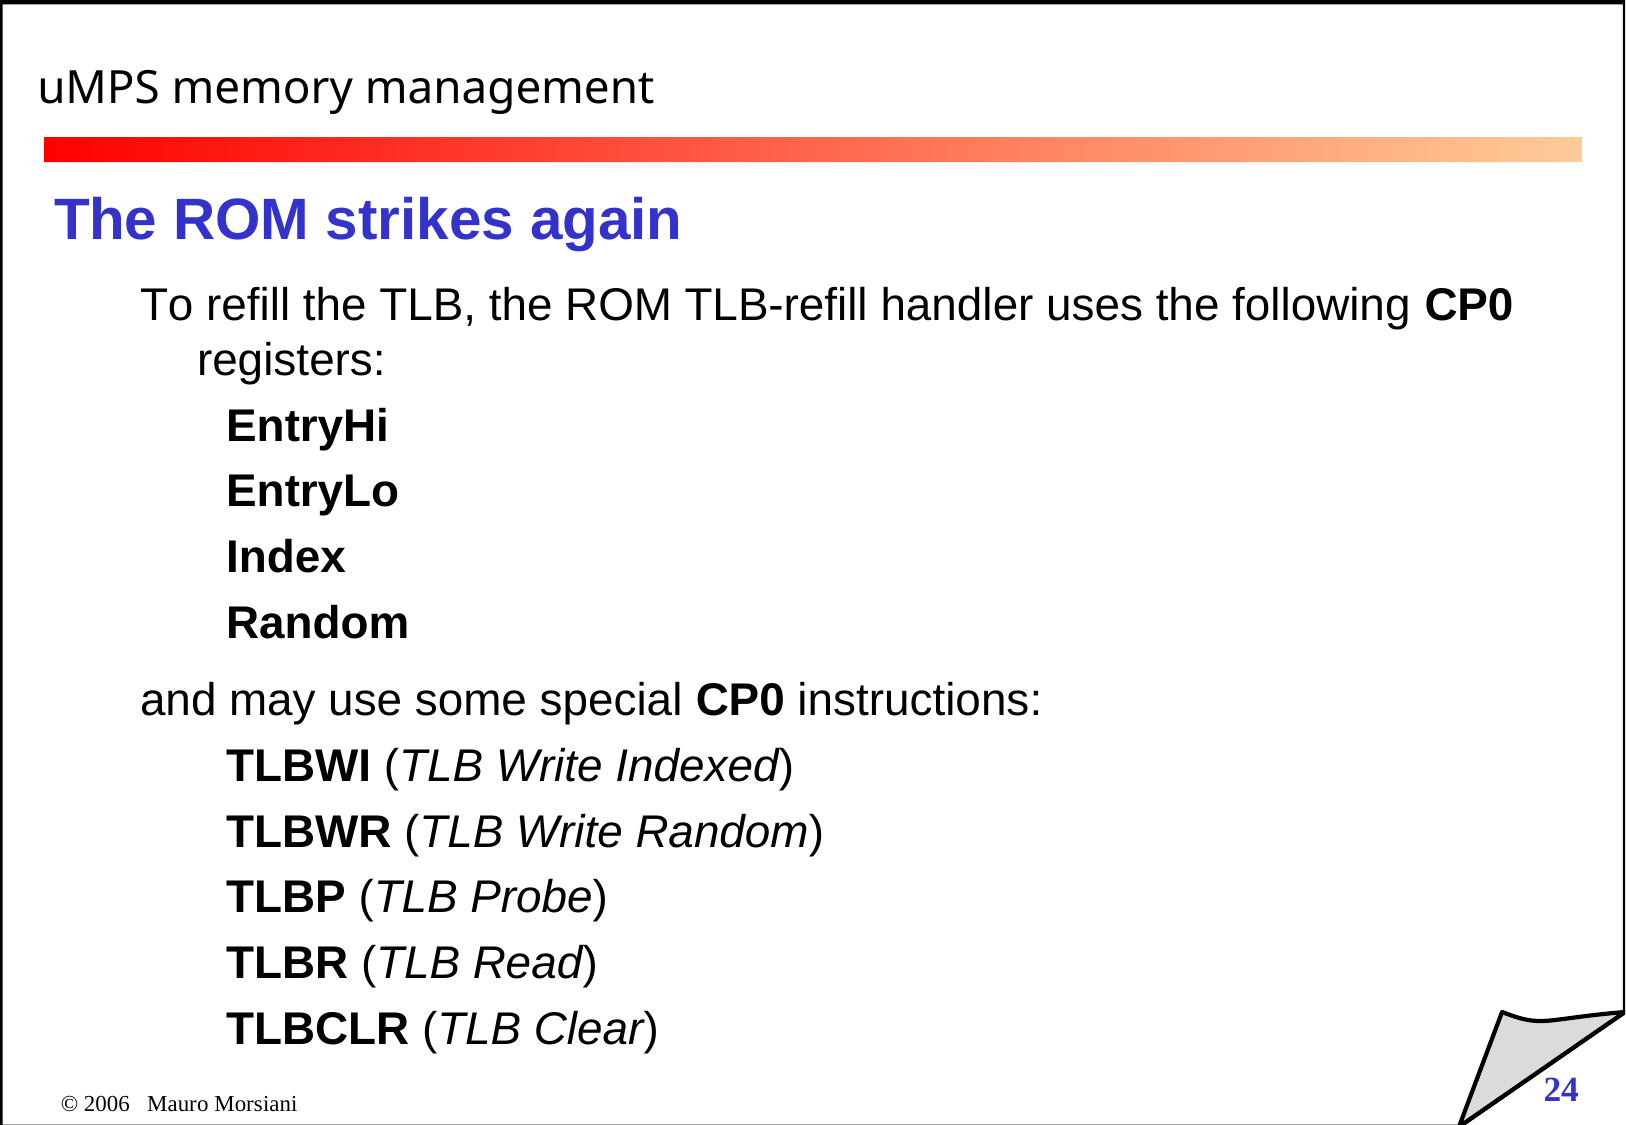

# uMPS memory management
The ROM strikes again
To refill the TLB, the ROM TLB-refill handler uses the following CP0 registers:
EntryHi
EntryLo
Index
Random
and may use some special CP0 instructions:
TLBWI (TLB Write Indexed)
TLBWR (TLB Write Random)
TLBP (TLB Probe)
TLBR (TLB Read)
TLBCLR (TLB Clear)